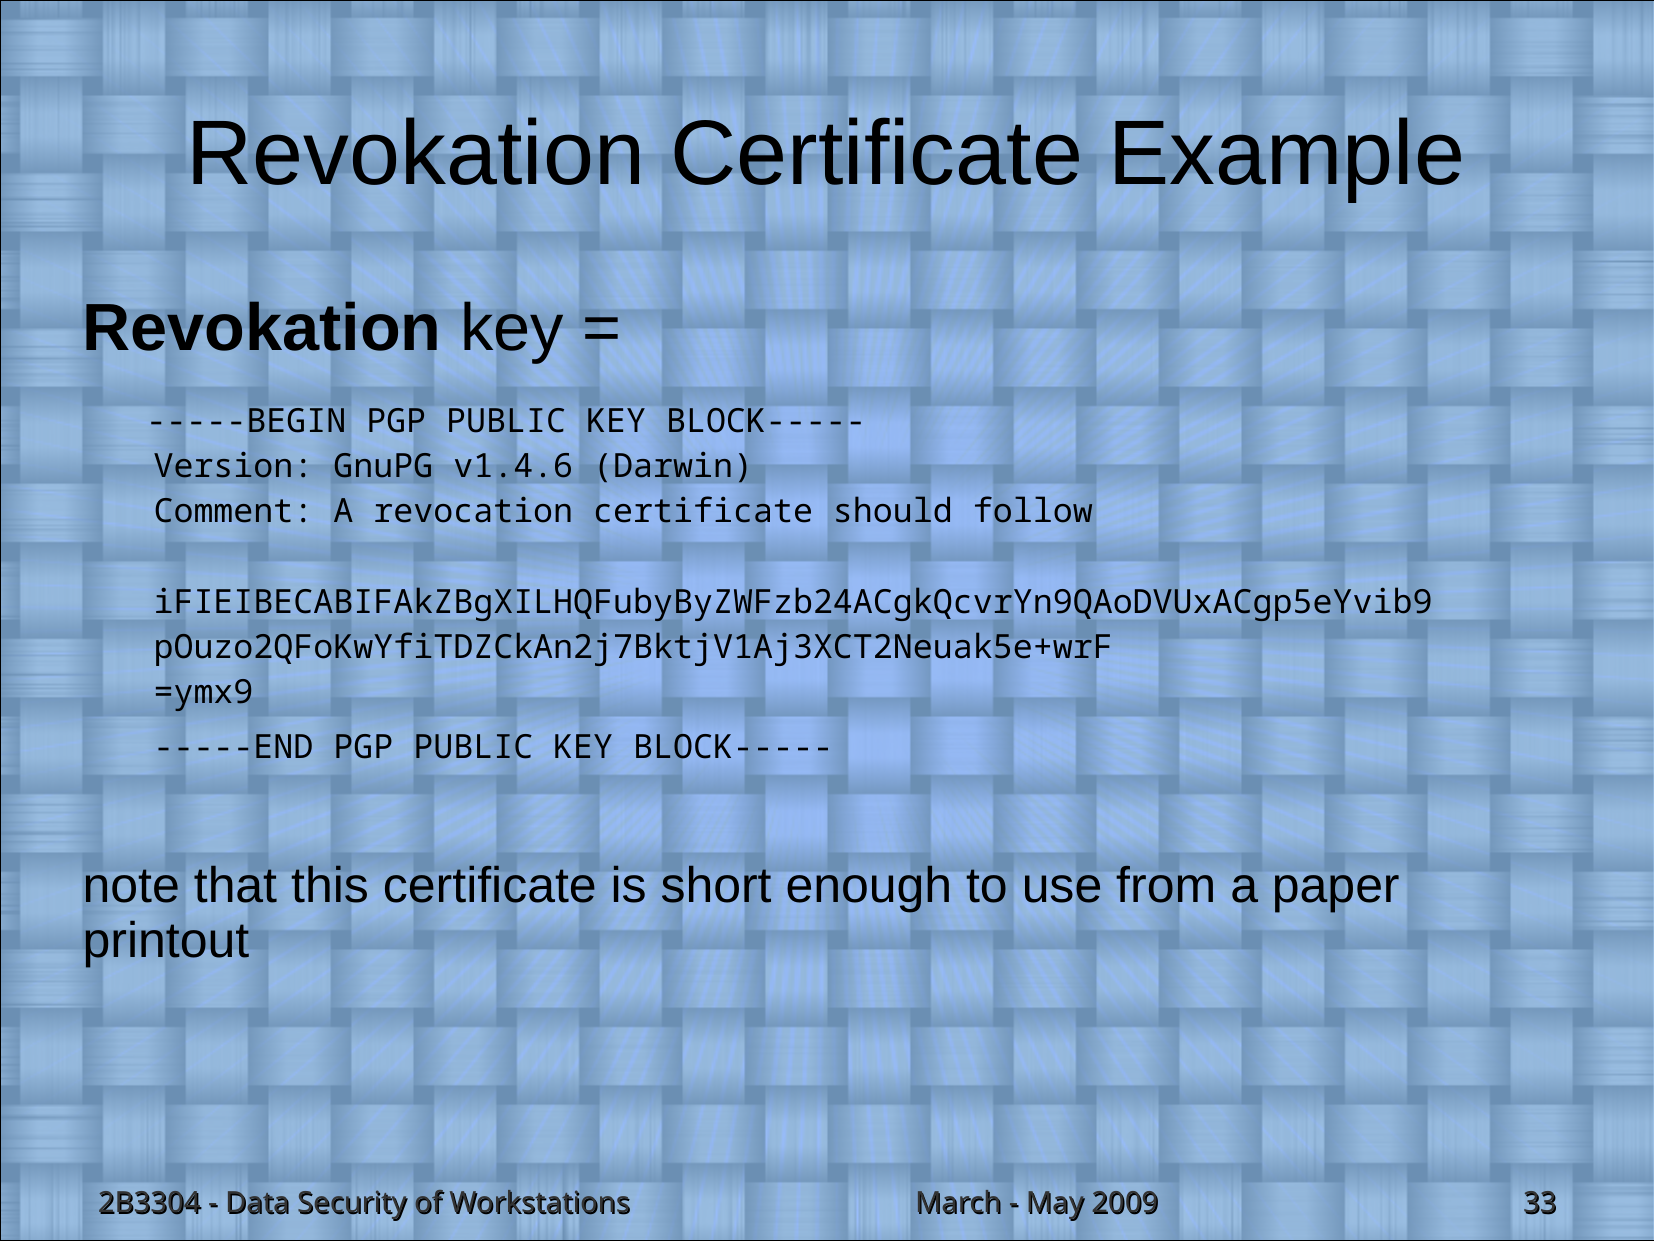

# Revokation Certificate Example
Revokation key =
 -----BEGIN PGP PUBLIC KEY BLOCK-----
Version: GnuPG v1.4.6 (Darwin)
Comment: A revocation certificate should follow
iFIEIBECABIFAkZBgXILHQFubyByZWFzb24ACgkQcvrYn9QAoDVUxACgp5eYvib9
pOuzo2QFoKwYfiTDZCkAn2j7BktjV1Aj3XCT2Neuak5e+wrF
=ymx9
-----END PGP PUBLIC KEY BLOCK-----
note that this certificate is short enough to use from a paper printout